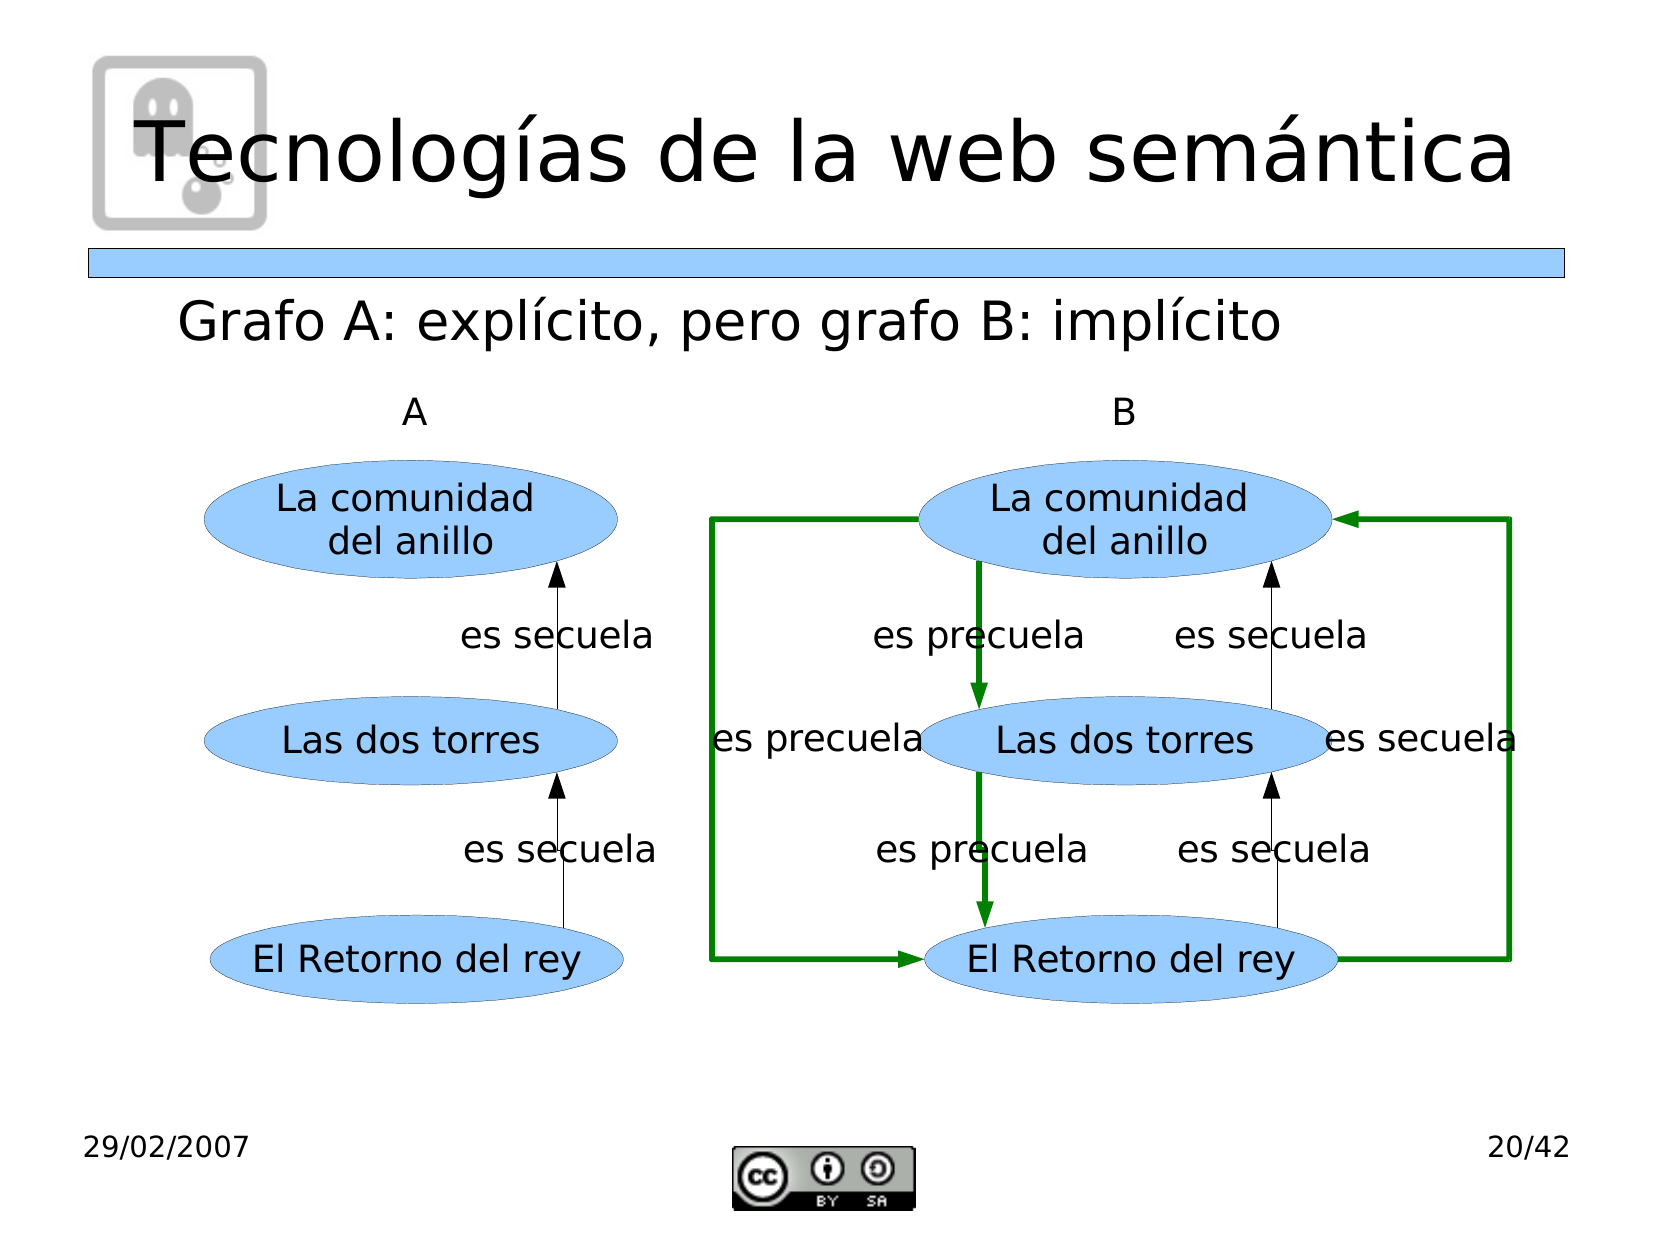

# Tecnologías de la web semántica
Grafo A: explícito, pero grafo B: implícito